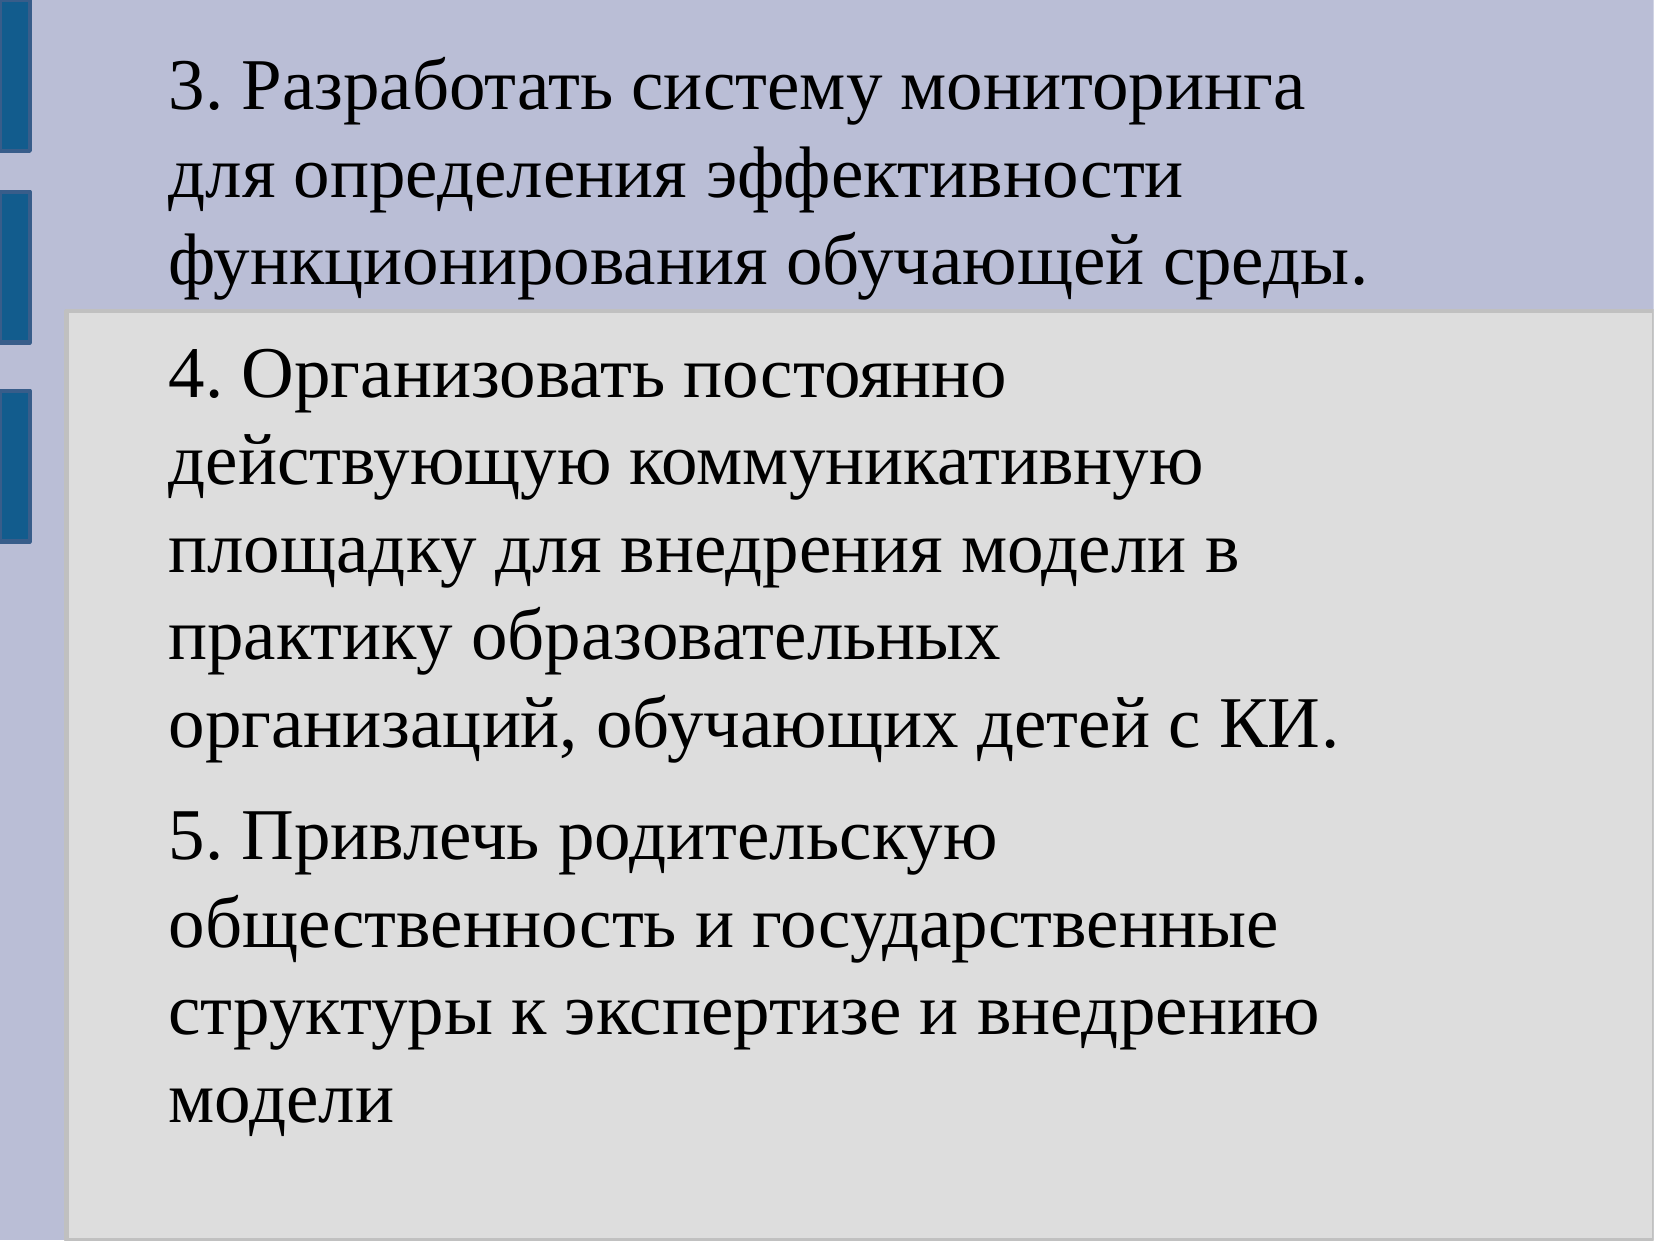

3. Разработать систему мониторинга для определения эффективности функционирования обучающей среды.
4. Организовать постоянно действующую коммуникативную площадку для внедрения модели в практику образовательных организаций, обучающих детей с КИ.
5. Привлечь родительскую общественность и государственные структуры к экспертизе и внедрению модели